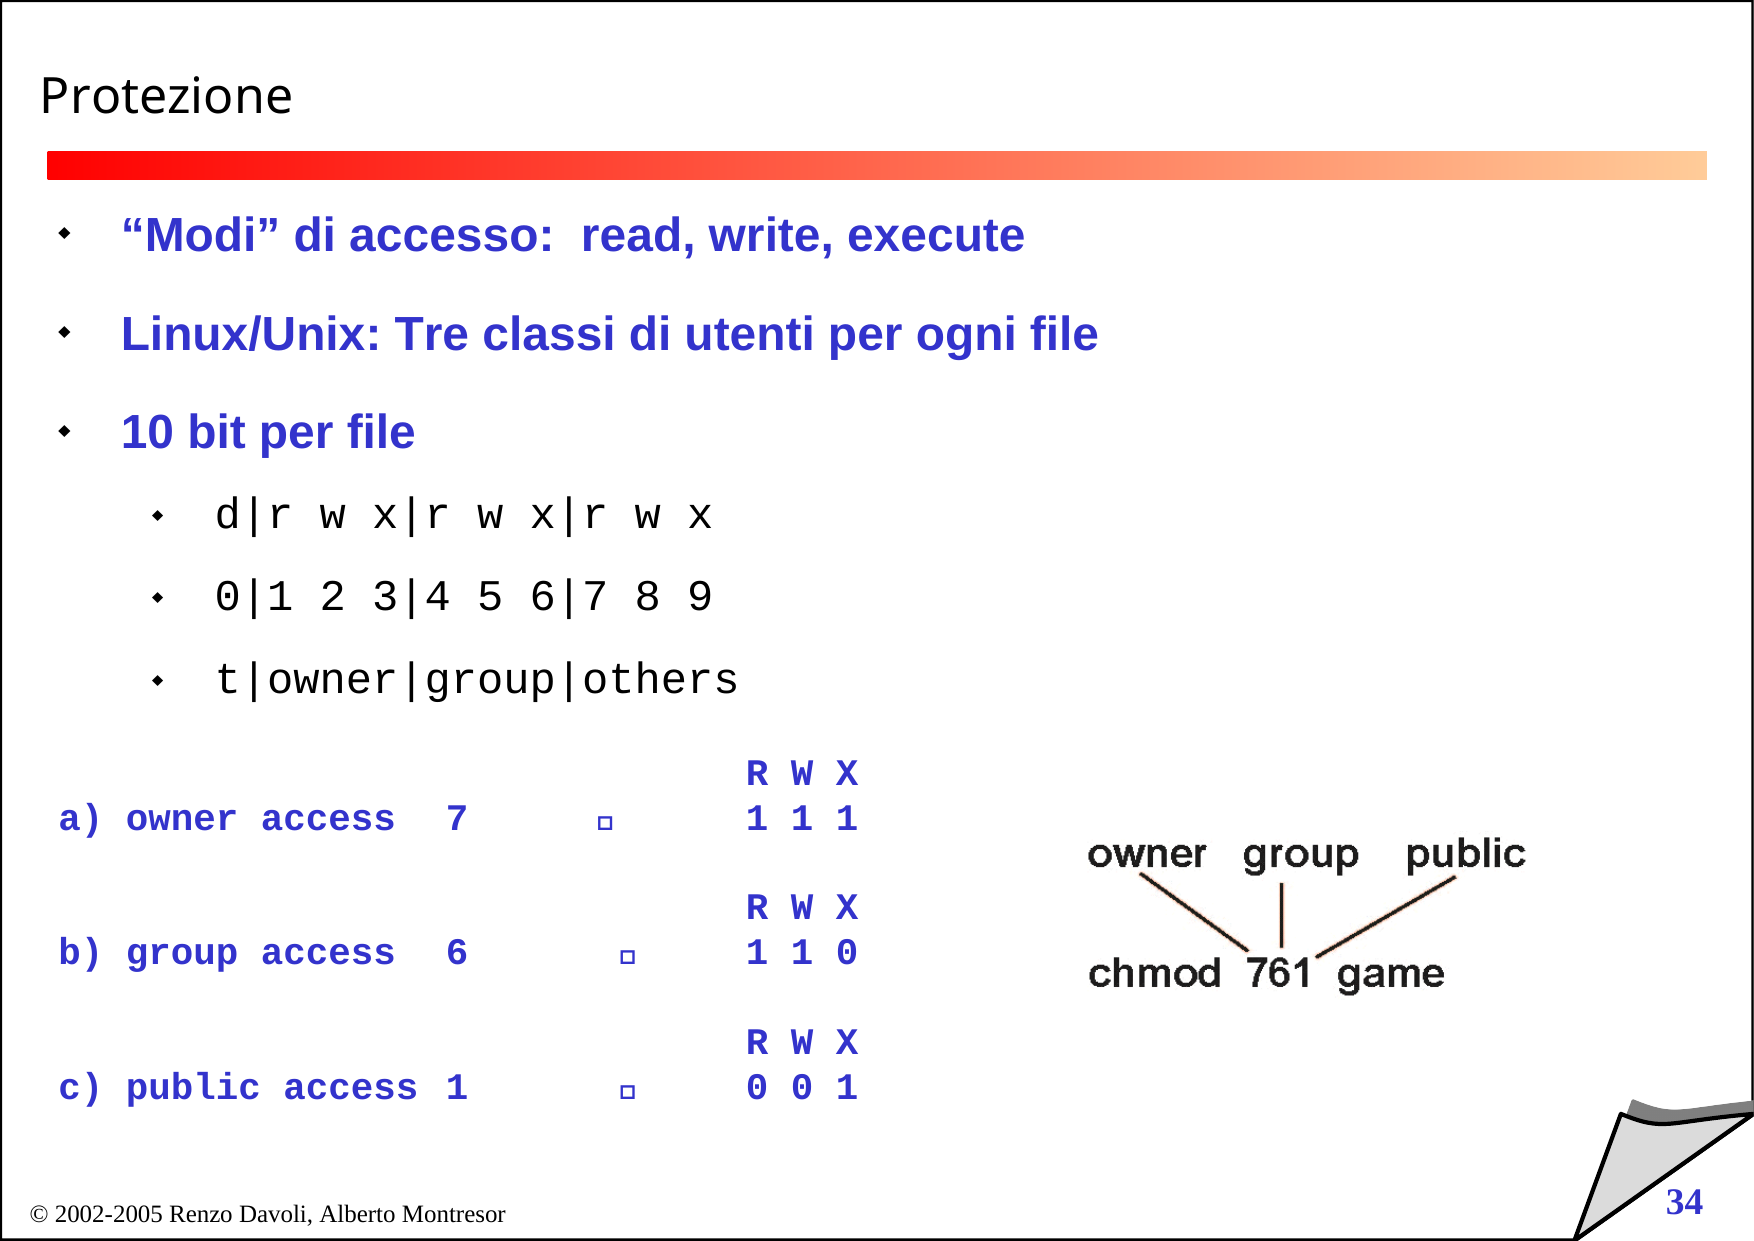

# Protezione
“Modi” di accesso: read, write, execute
Linux/Unix: Tre classi di utenti per ogni file
10 bit per file
d|r w x|r w x|r w x
0|1 2 3|4 5 6|7 8 9
t|owner|group|others
 					R W X
a) owner access 	7		1 1 1
 					R W X
b) group access 	6	 	1 1 0
					R W X
c) public access	1	 	0 0 1